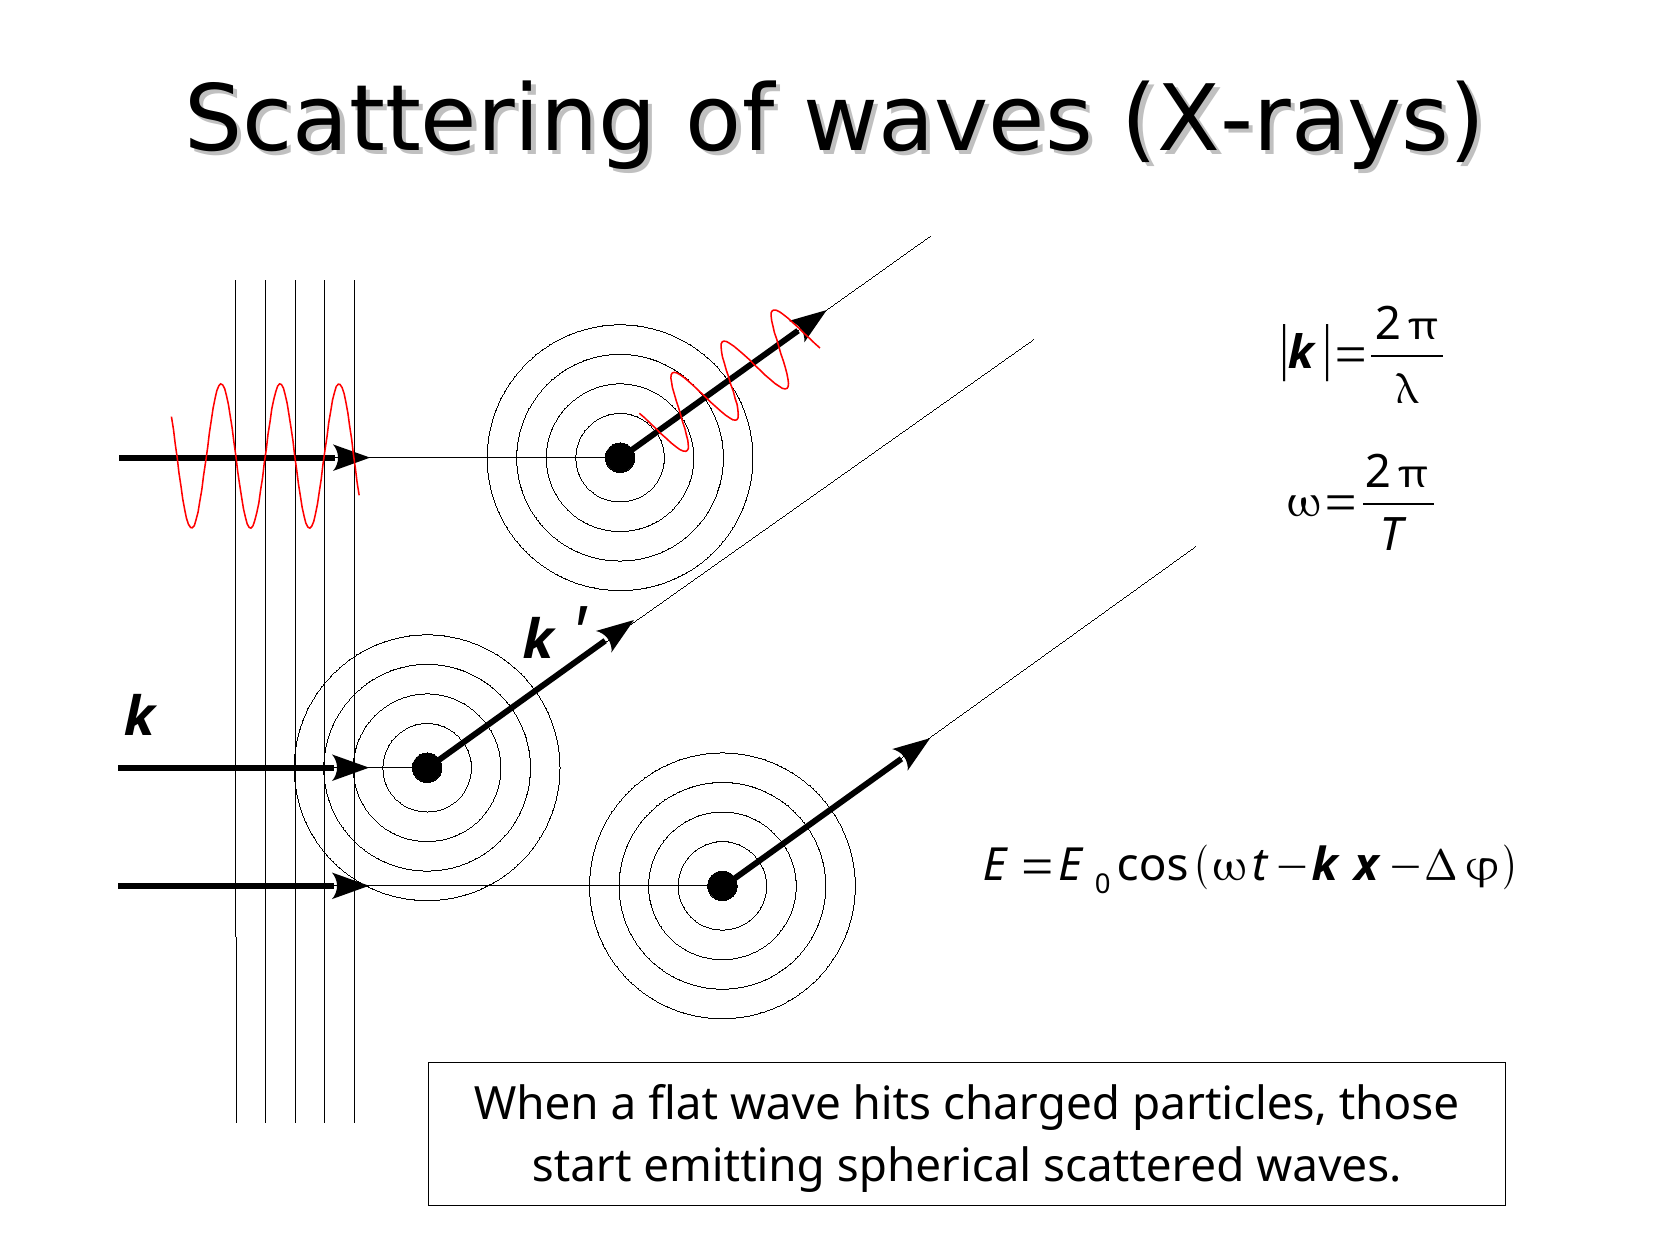

# Scattering of waves (X-rays)
When a flat wave hits charged particles, those start emitting spherical scattered waves.